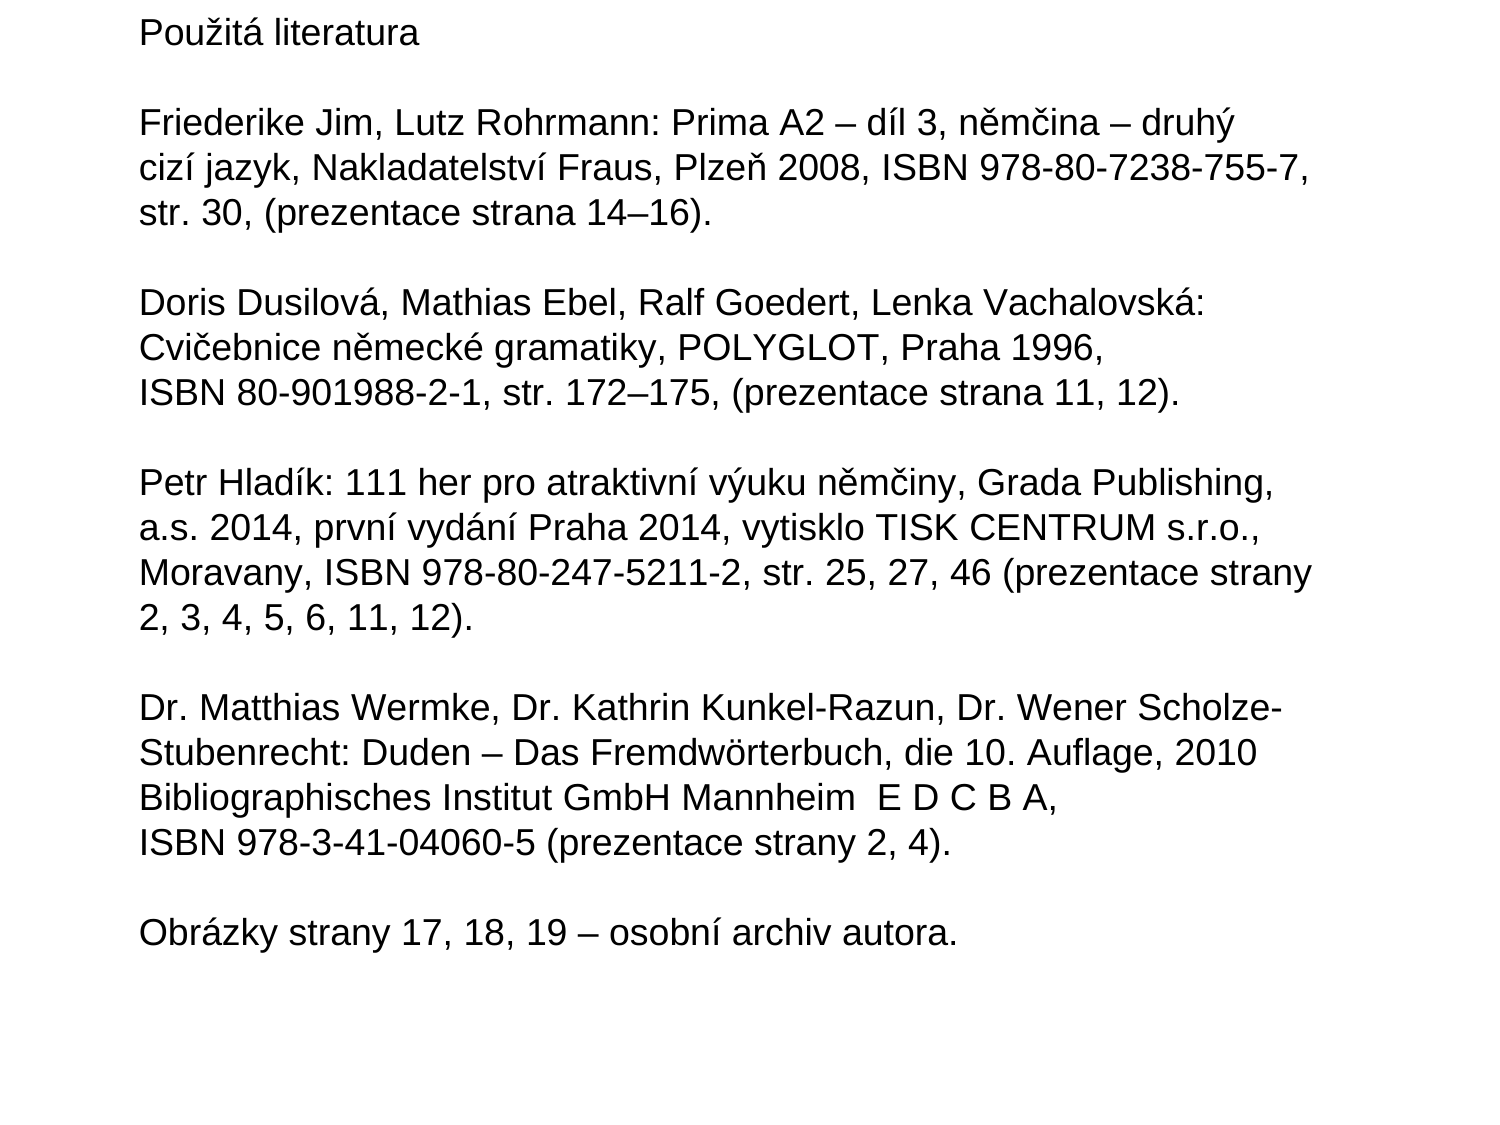

Použitá literatura
Friederike Jim, Lutz Rohrmann: Prima A2 – díl 3, němčina – druhý
cizí jazyk, Nakladatelství Fraus, Plzeň 2008, ISBN 978-80-7238-755-7,
str. 30, (prezentace strana 14–16).
Doris Dusilová, Mathias Ebel, Ralf Goedert, Lenka Vachalovská: Cvičebnice německé gramatiky, POLYGLOT, Praha 1996,
ISBN 80-901988-2-1, str. 172–175, (prezentace strana 11, 12).
Petr Hladík: 111 her pro atraktivní výuku němčiny, Grada Publishing, a.s. 2014, první vydání Praha 2014, vytisklo TISK CENTRUM s.r.o., Moravany, ISBN 978-80-247-5211-2, str. 25, 27, 46 (prezentace strany 2, 3, 4, 5, 6, 11, 12).
Dr. Matthias Wermke, Dr. Kathrin Kunkel-Razun, Dr. Wener Scholze-Stubenrecht: Duden – Das Fremdwörterbuch, die 10. Auflage, 2010 Bibliographisches Institut GmbH Mannheim E D C B A,
ISBN 978-3-41-04060-5 (prezentace strany 2, 4).
Obrázky strany 17, 18, 19 – osobní archiv autora.